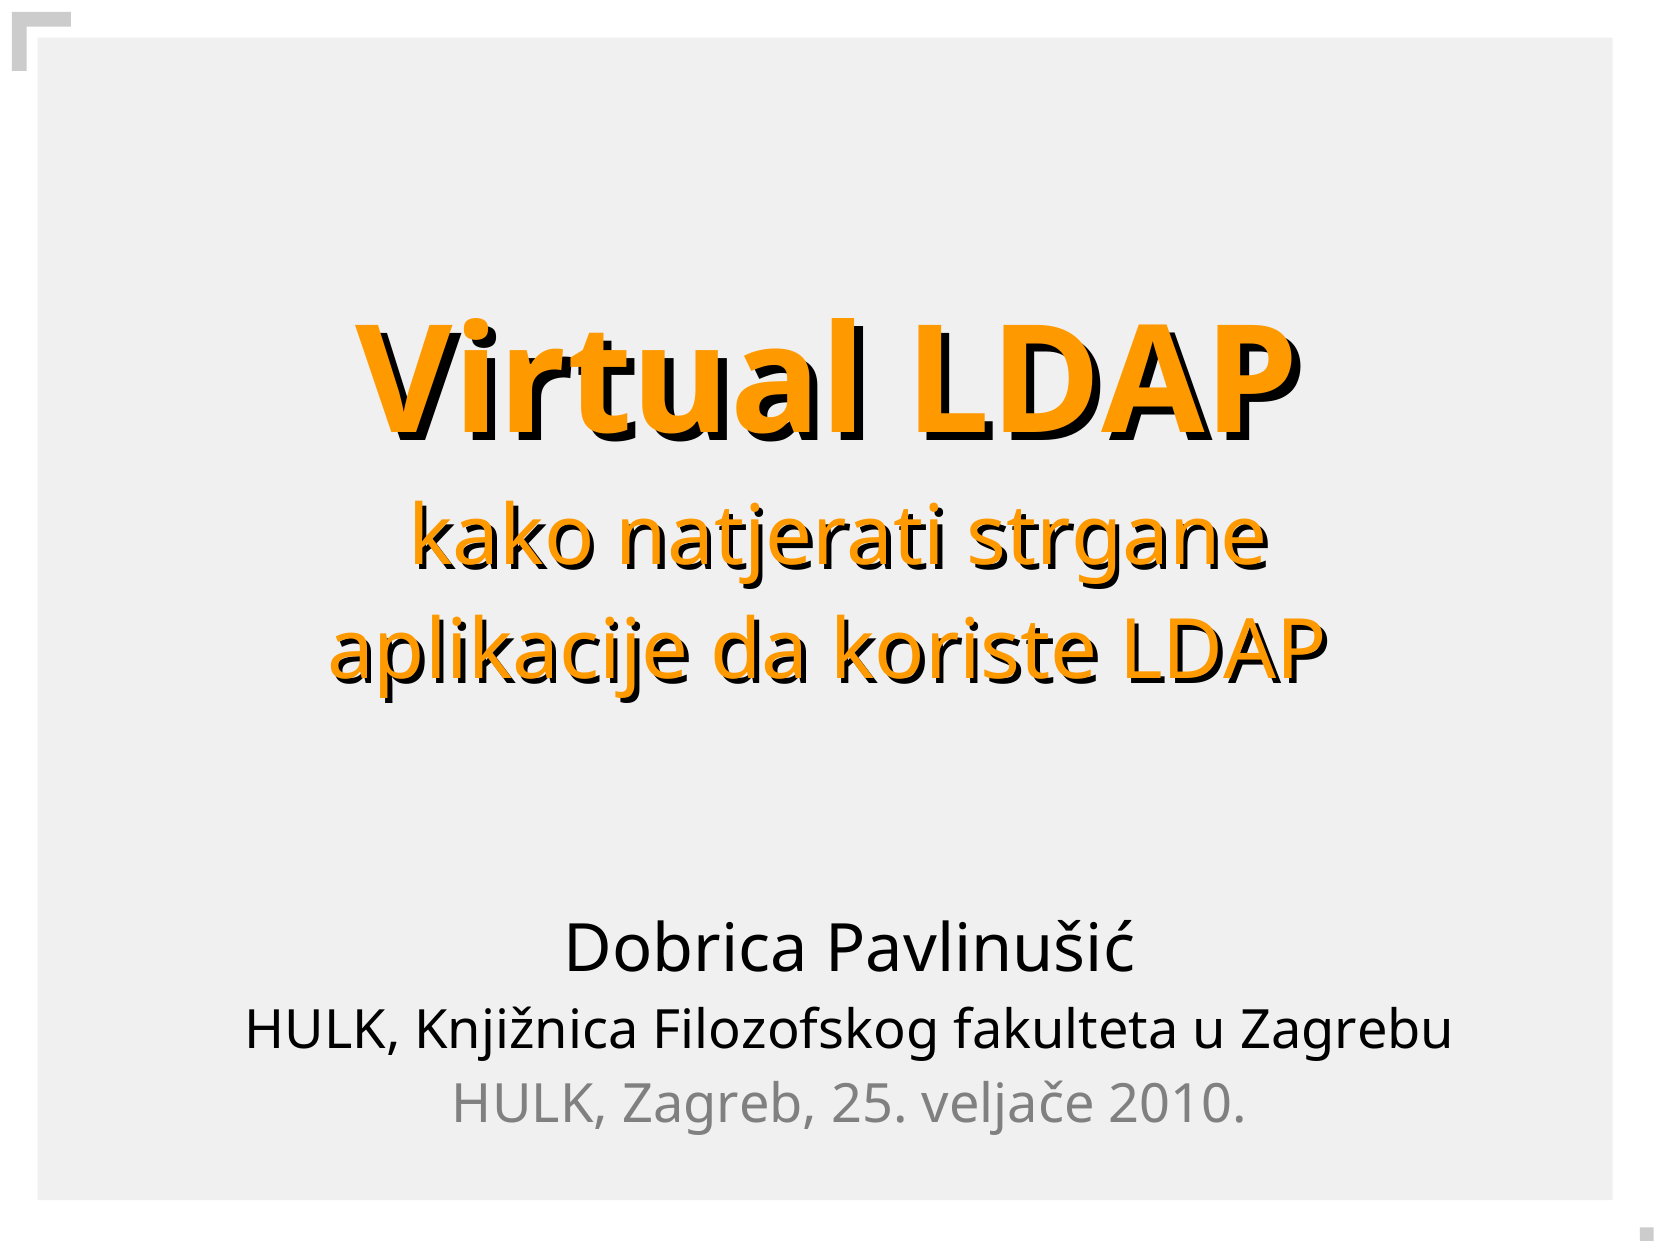

# Virtual LDAP kako natjerati strgane aplikacije da koriste LDAP
Dobrica Pavlinušić
HULK, Knjižnica Filozofskog fakulteta u Zagrebu
HULK, Zagreb, 25. veljače 2010.